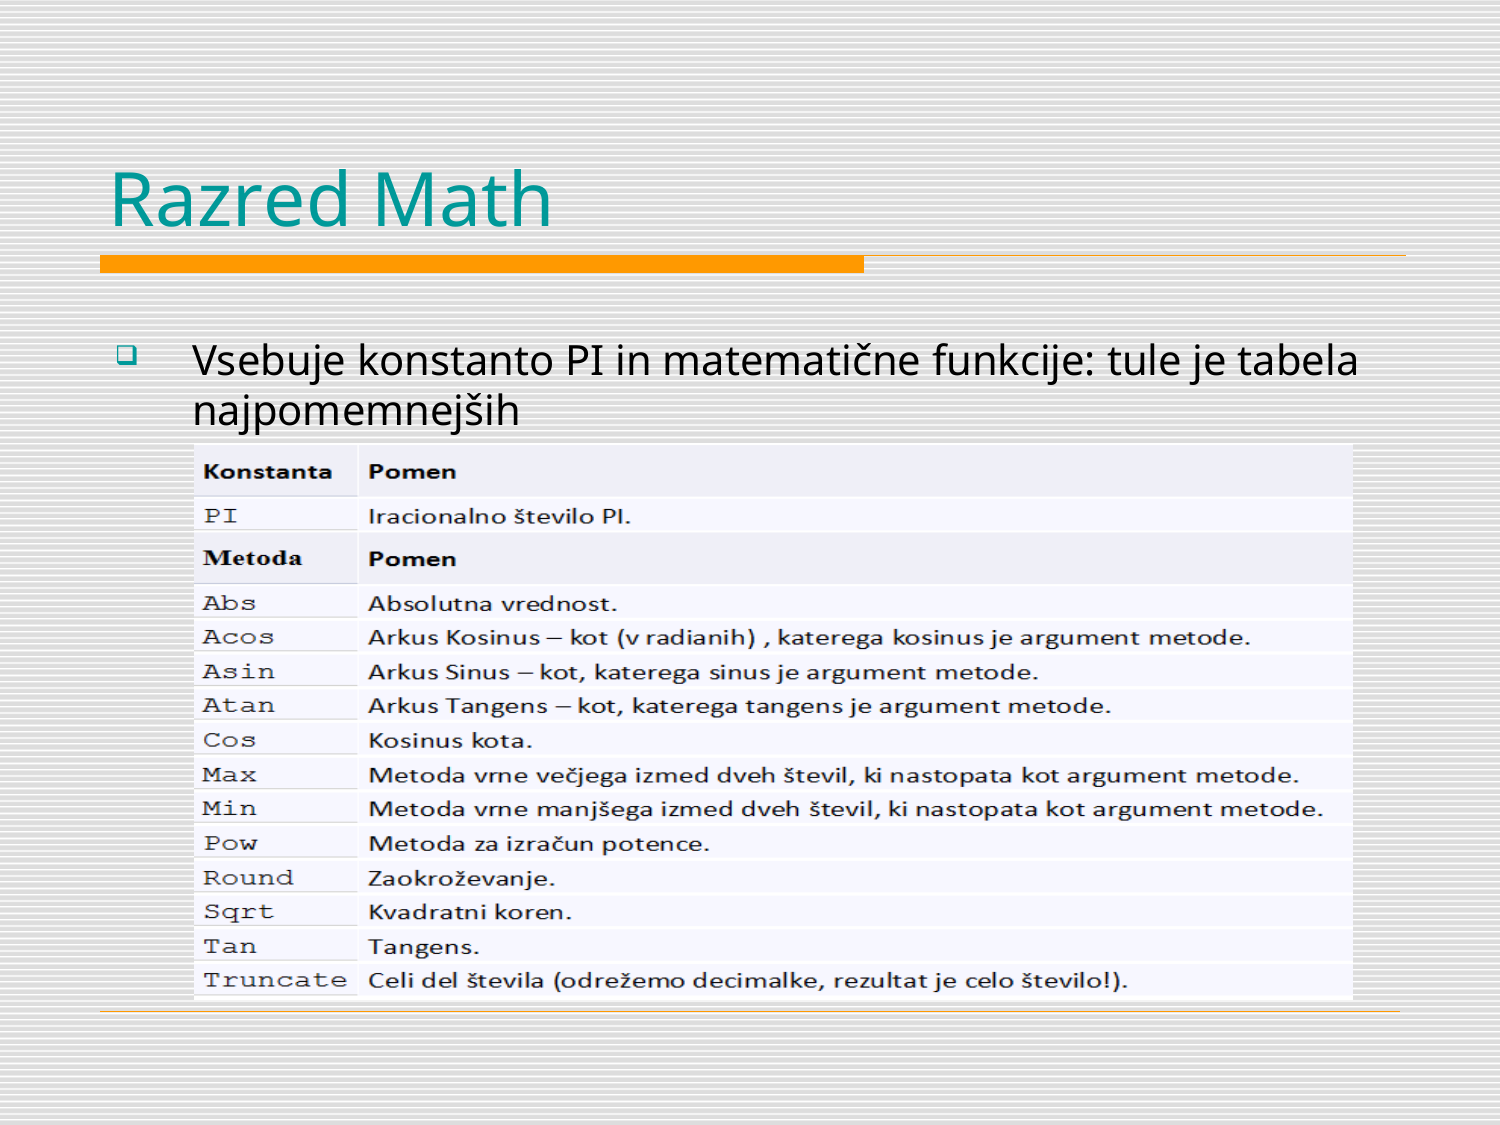

# Razred Math
Vsebuje konstanto PI in matematične funkcije: tule je tabela najpomemnejših